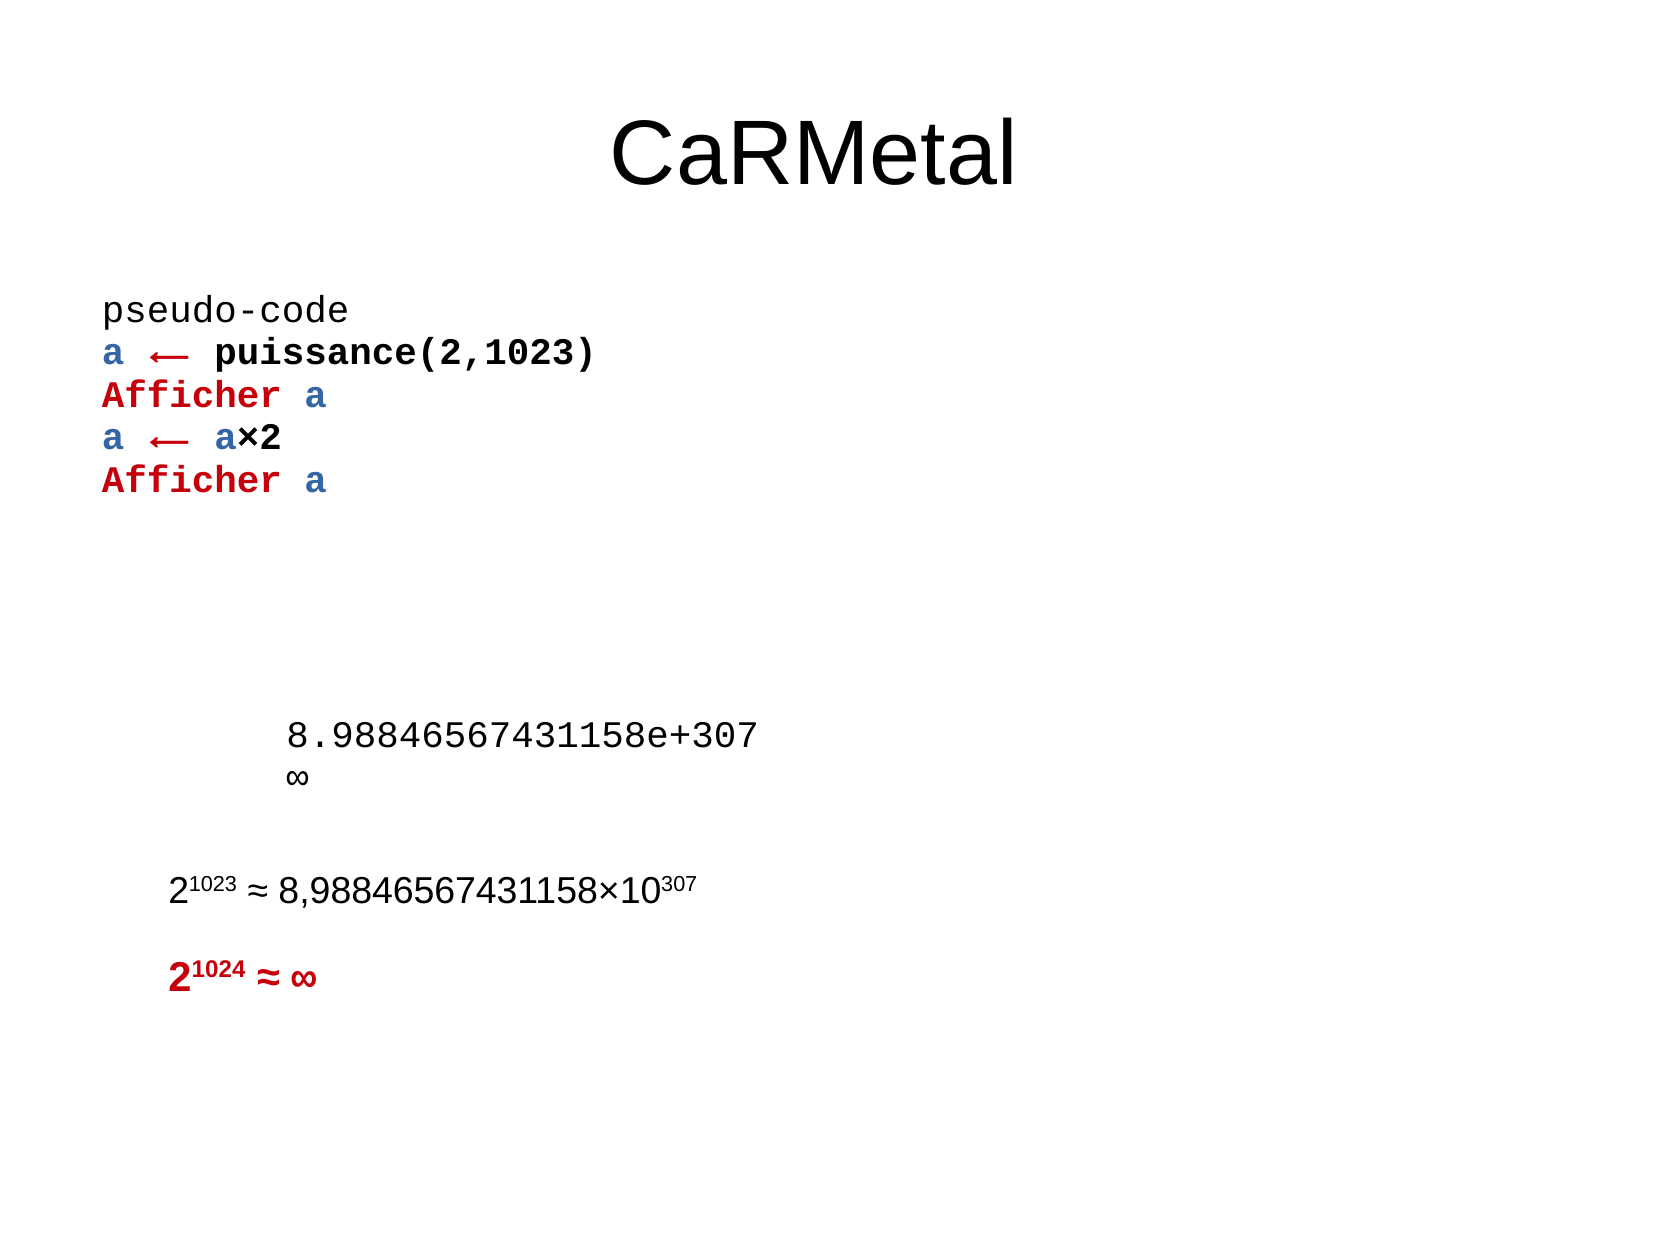

# CaRMetal
pseudo-code
a ⟵ puissance(2,1023)
Afficher a
a ⟵ a×2
Afficher a
8.98846567431158e+307
∞
21023 ≈ 8,98846567431158×10307
21024 ≈ ∞